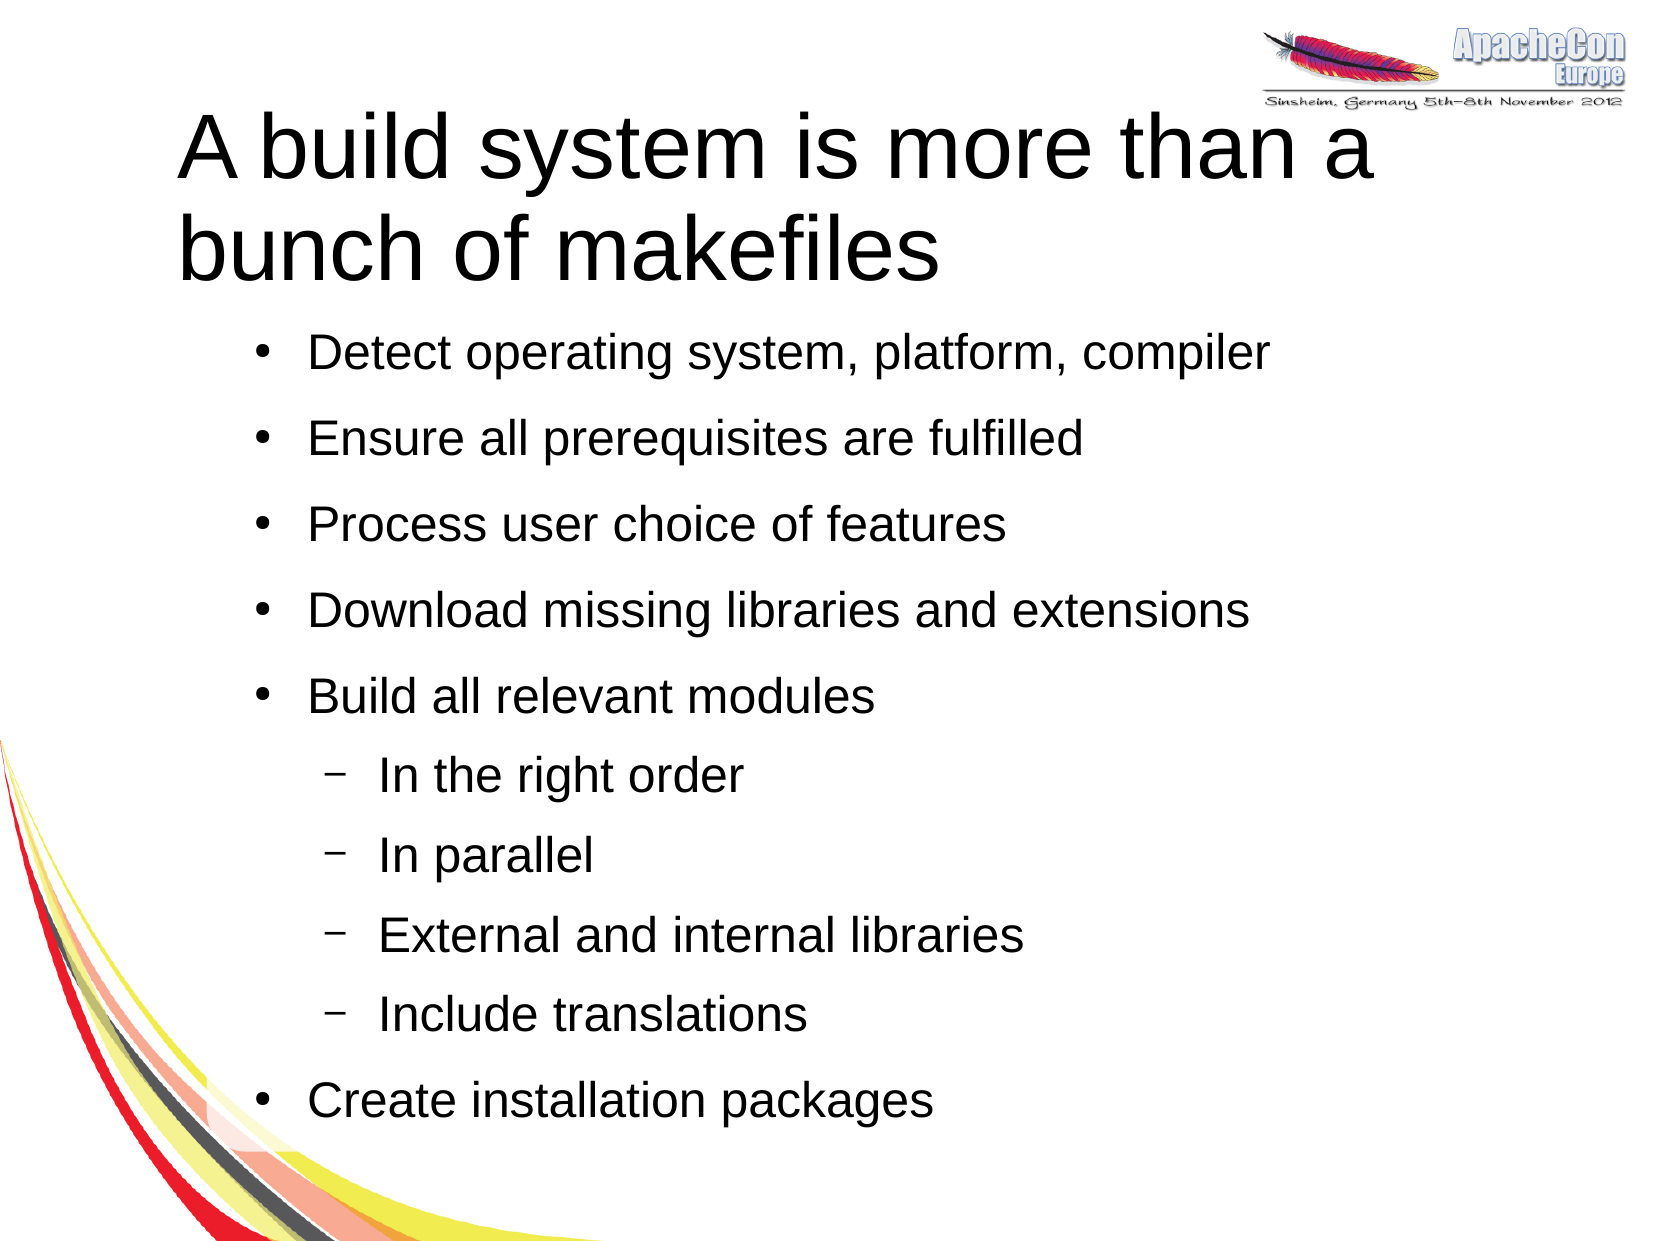

# A build system is more than a bunch of makefiles
Detect operating system, platform, compiler
Ensure all prerequisites are fulfilled
Process user choice of features
Download missing libraries and extensions
Build all relevant modules
In the right order
In parallel
External and internal libraries
Include translations
Create installation packages